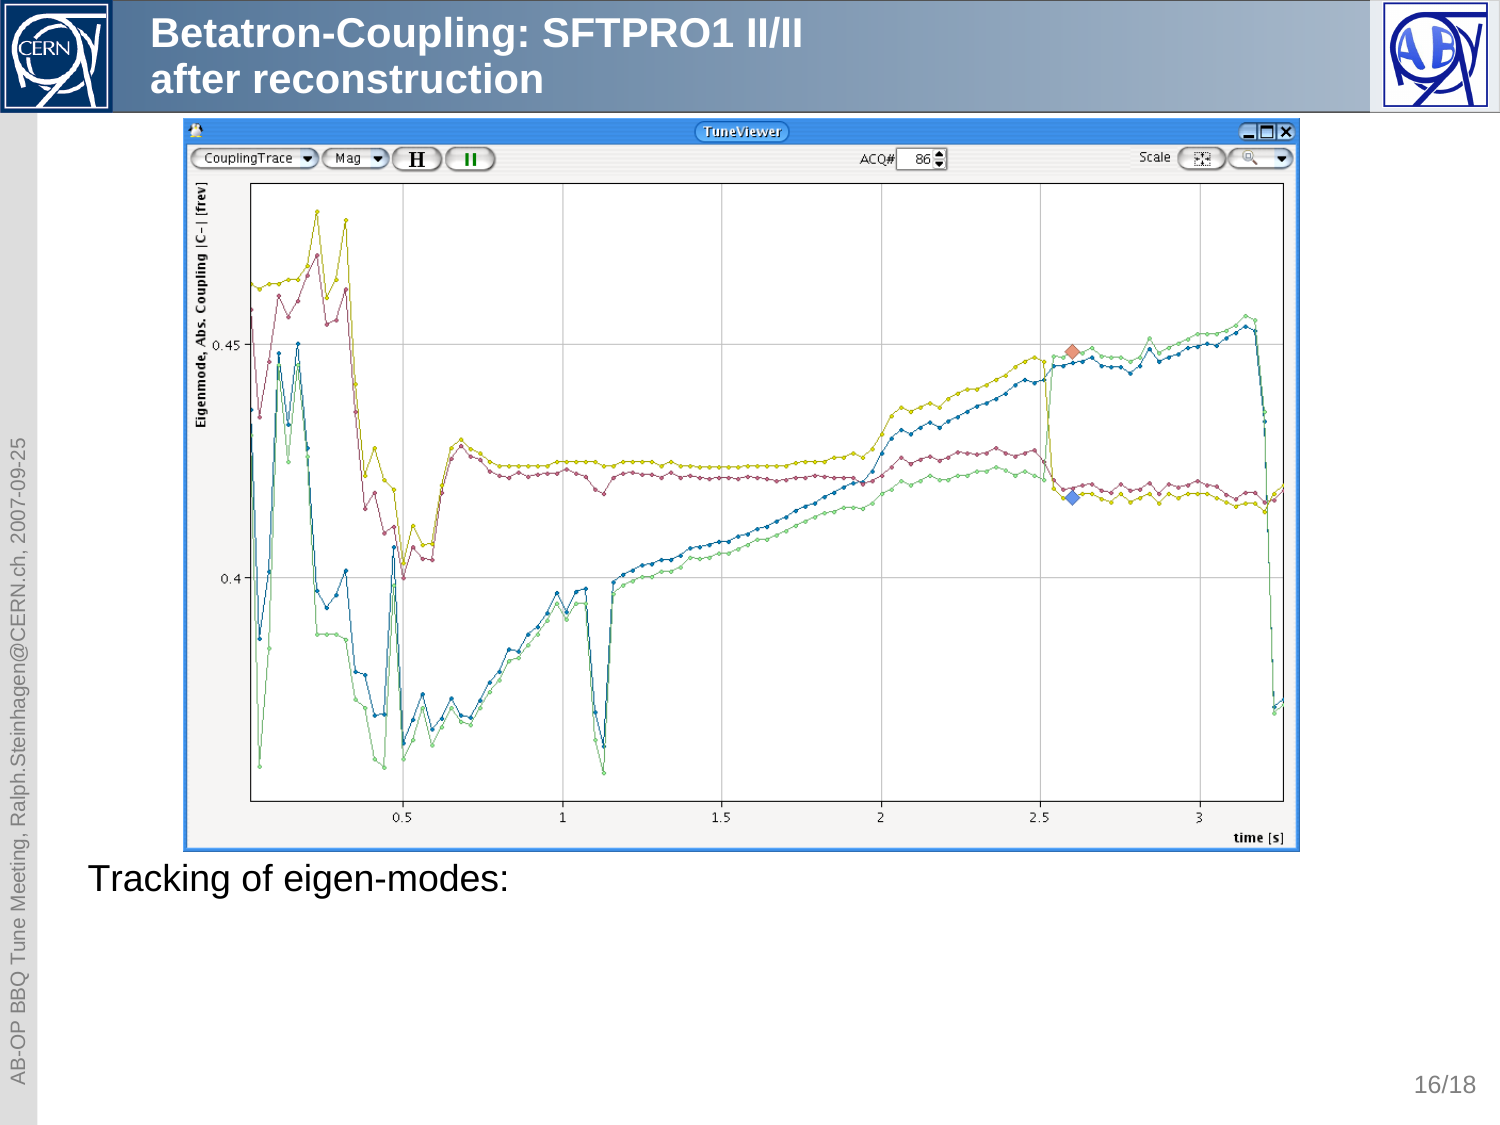

# Betatron-Coupling: SFTPRO1 II/II after reconstruction
Tracking of eigen-modes: